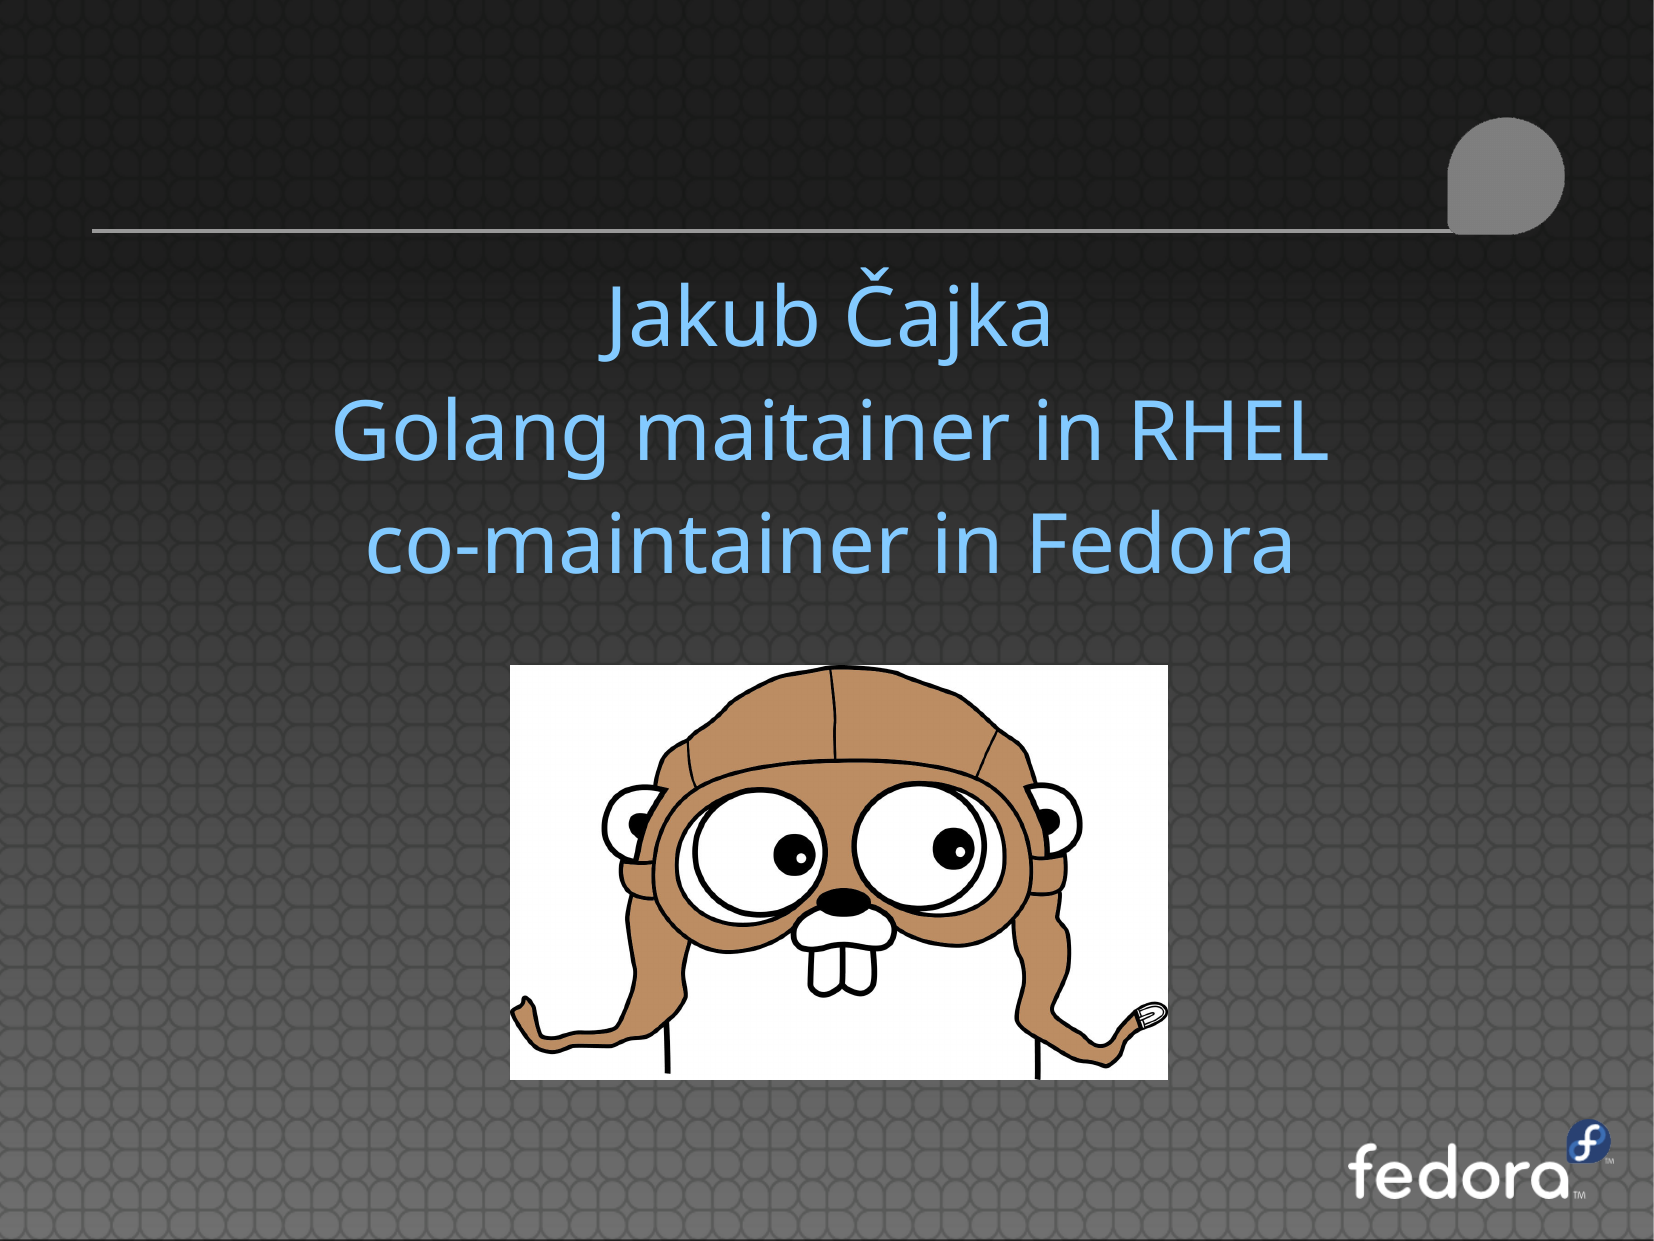

# Jakub Čajka
Golang maitainer in RHEL
co-maintainer in Fedora